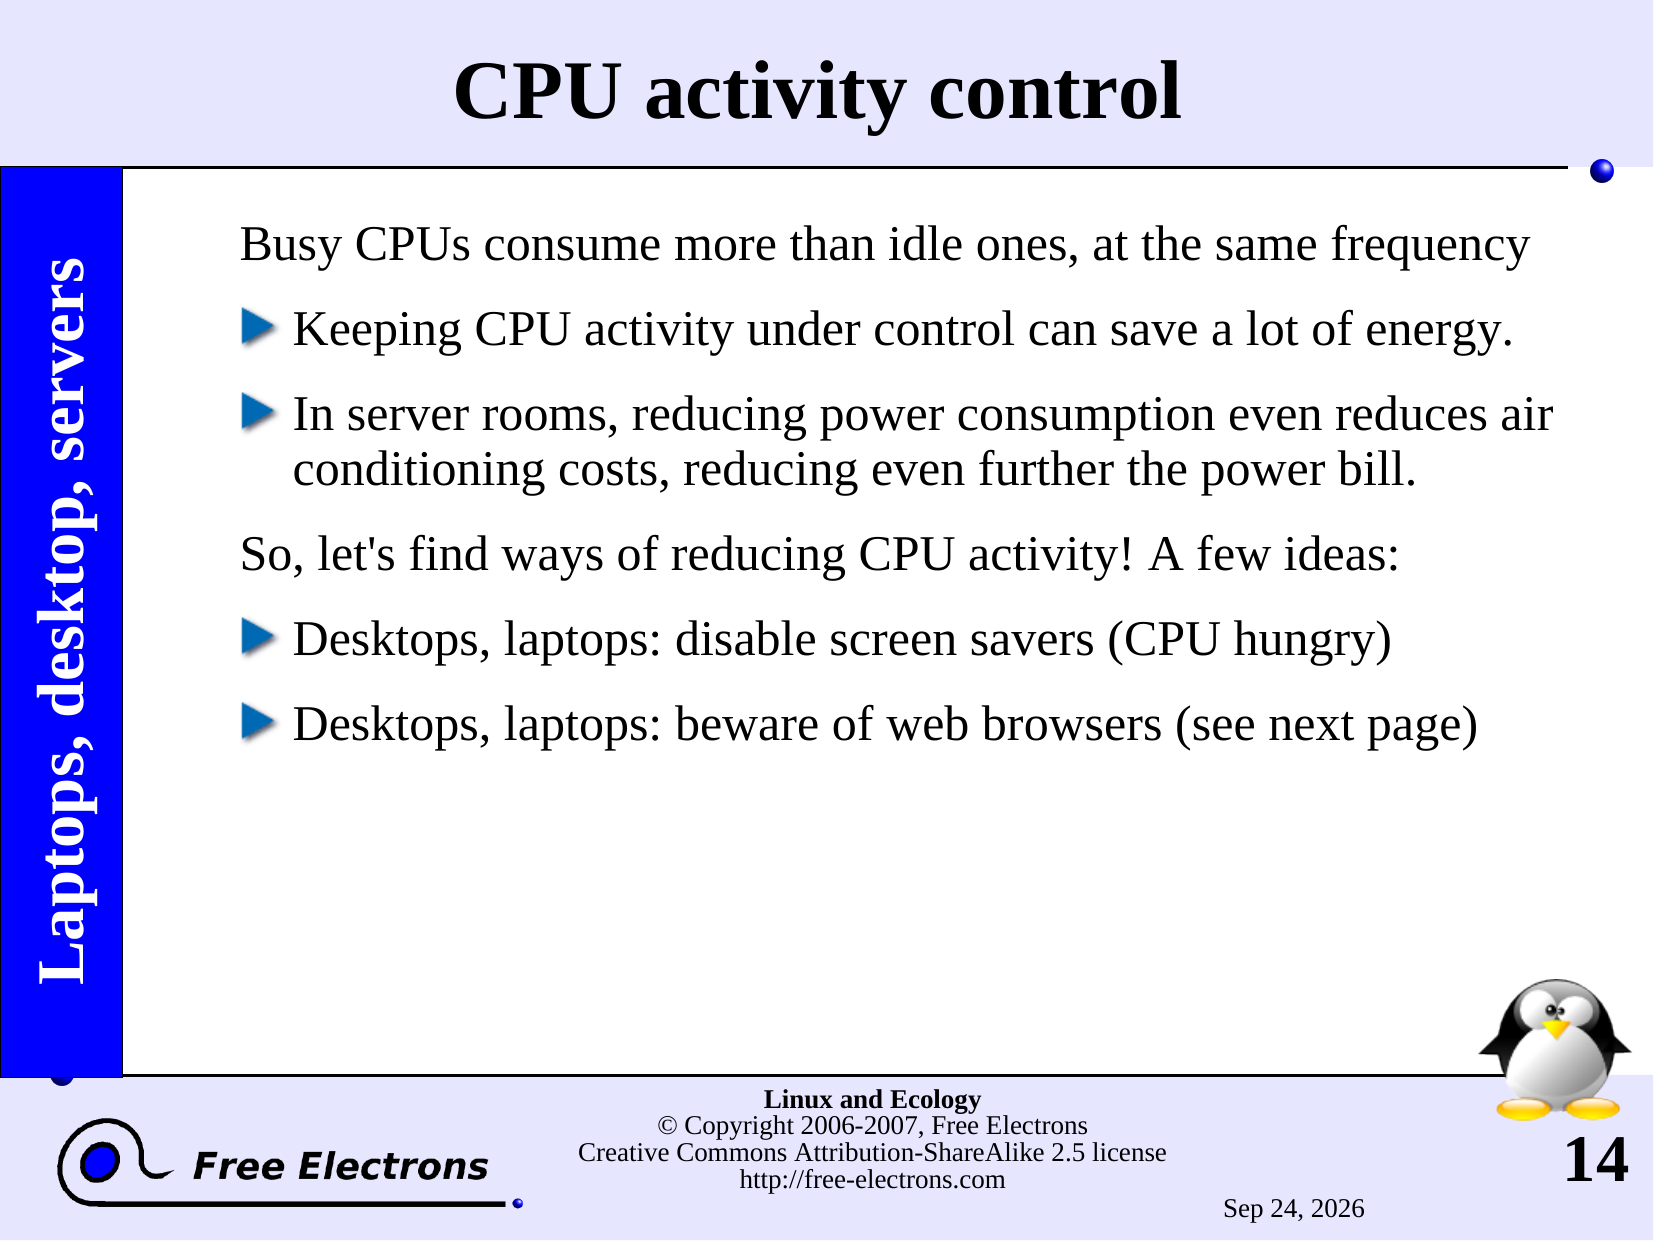

# CPU activity control
Busy CPUs consume more than idle ones, at the same frequency
Keeping CPU activity under control can save a lot of energy.
In server rooms, reducing power consumption even reduces air conditioning costs, reducing even further the power bill.
So, let's find ways of reducing CPU activity! A few ideas:
Desktops, laptops: disable screen savers (CPU hungry)
Desktops, laptops: beware of web browsers (see next page)
Laptops, desktop, servers